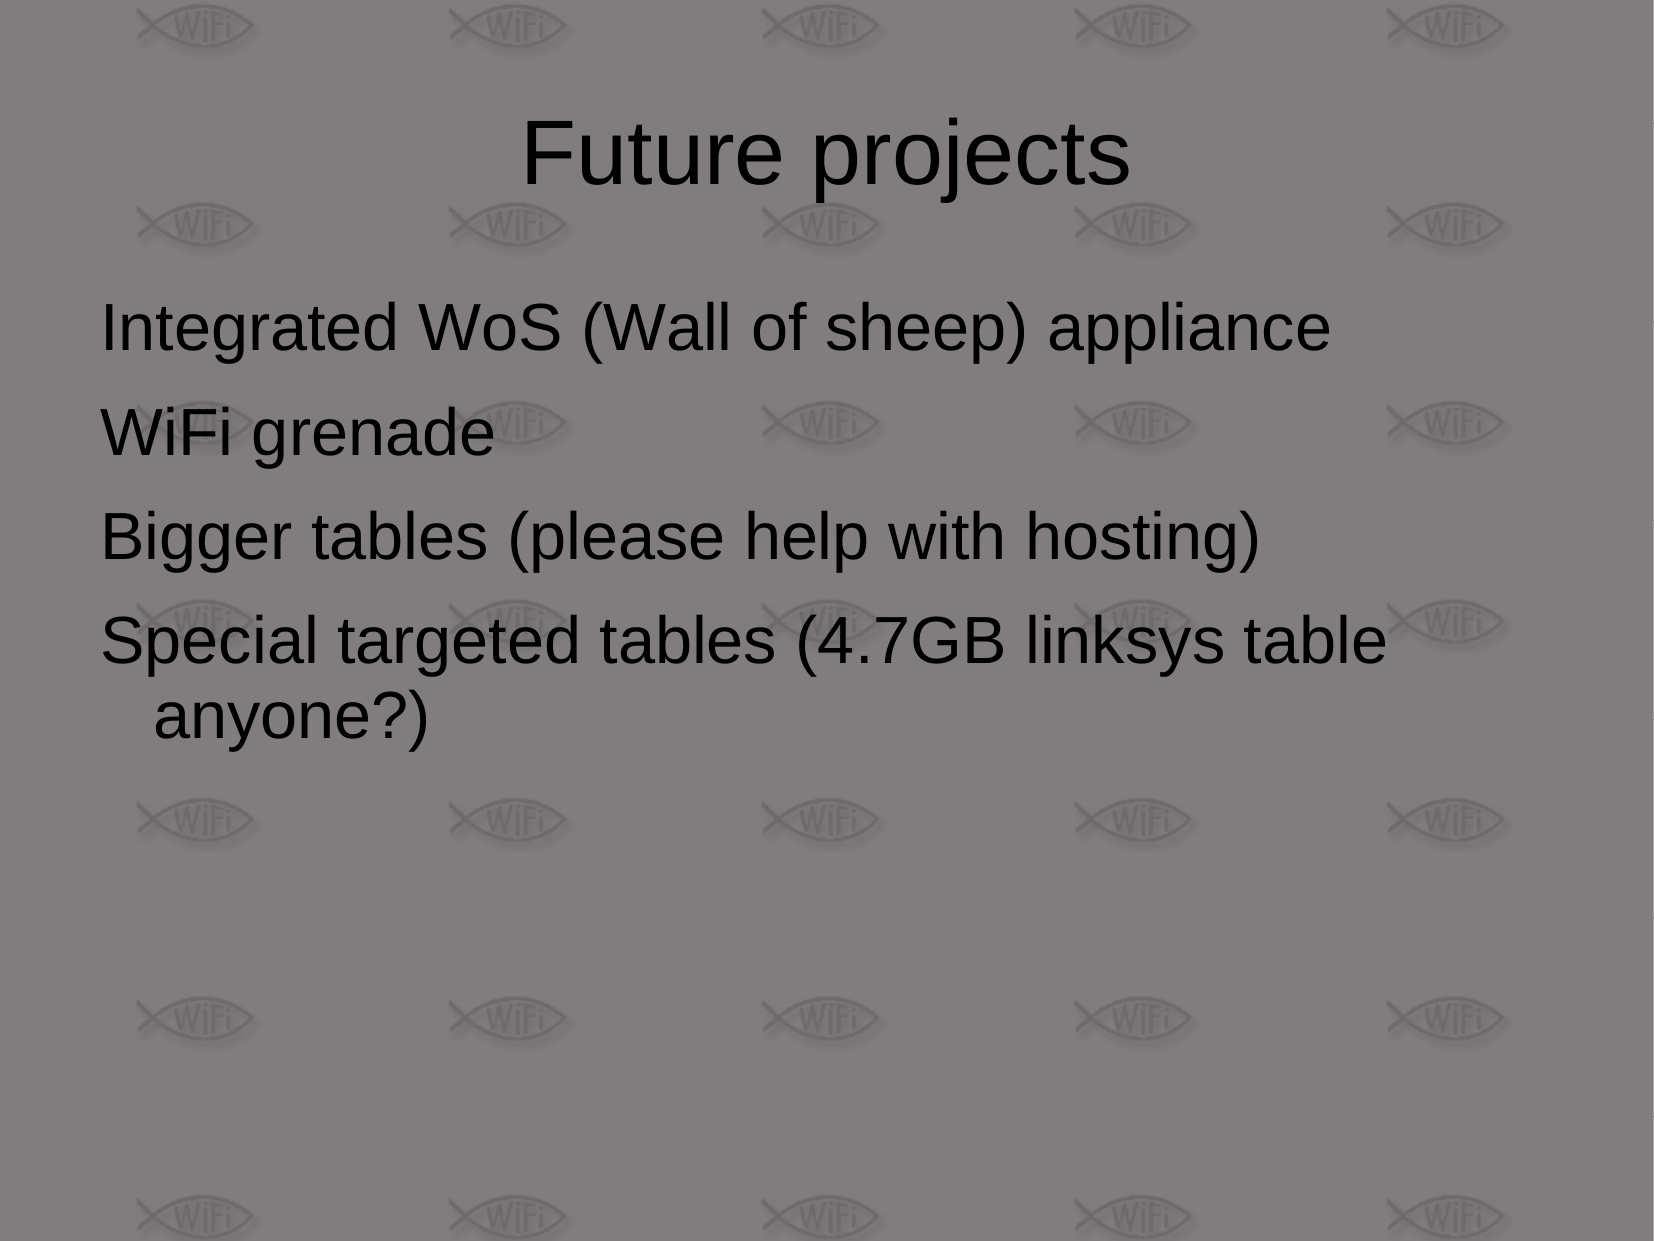

# Future projects
Integrated WoS (Wall of sheep) appliance
WiFi grenade
Bigger tables (please help with hosting)
Special targeted tables (4.7GB linksys table anyone?)